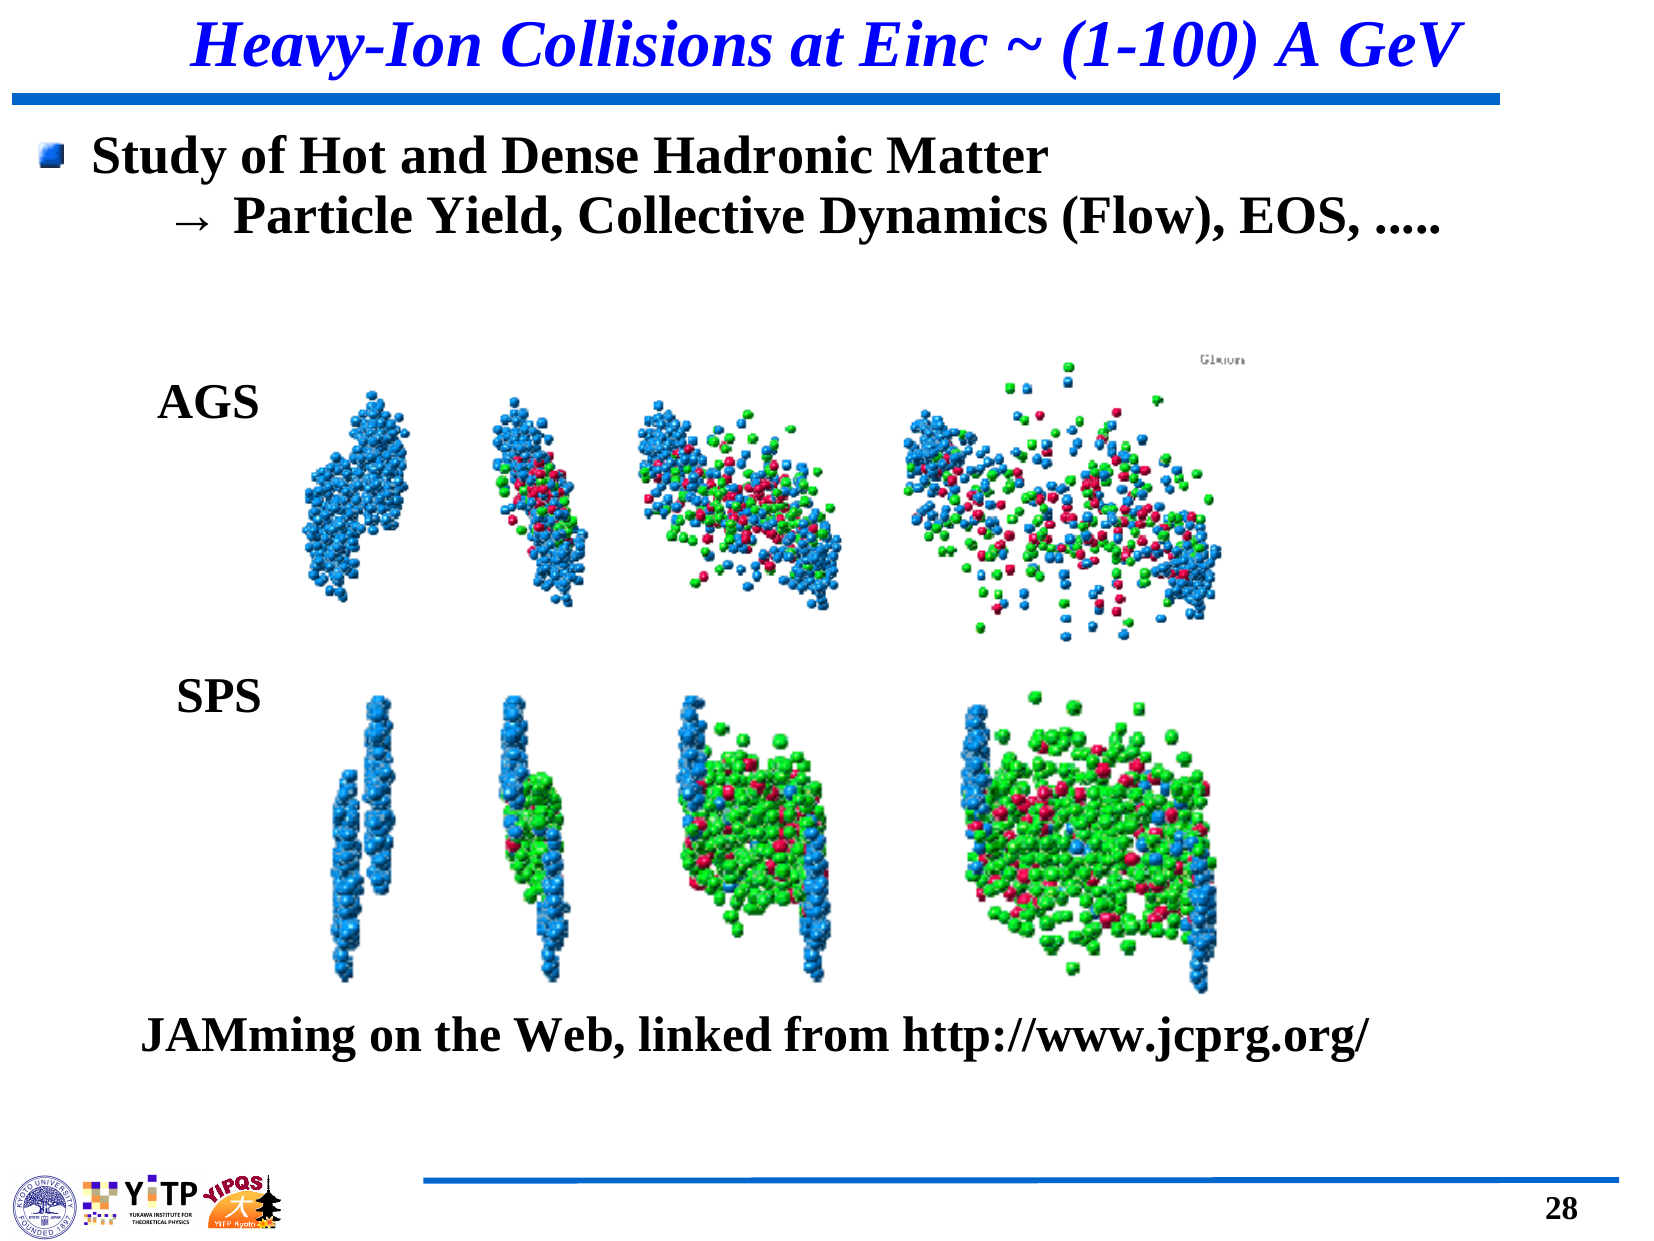

# Heavy-Ion Collisions at Einc ~ (1-100) A GeV
Study of Hot and Dense Hadronic Matter
	→ Particle Yield, Collective Dynamics (Flow), EOS, .....
AGS
SPS
JAMming on the Web, linked from http://www.jcprg.org/